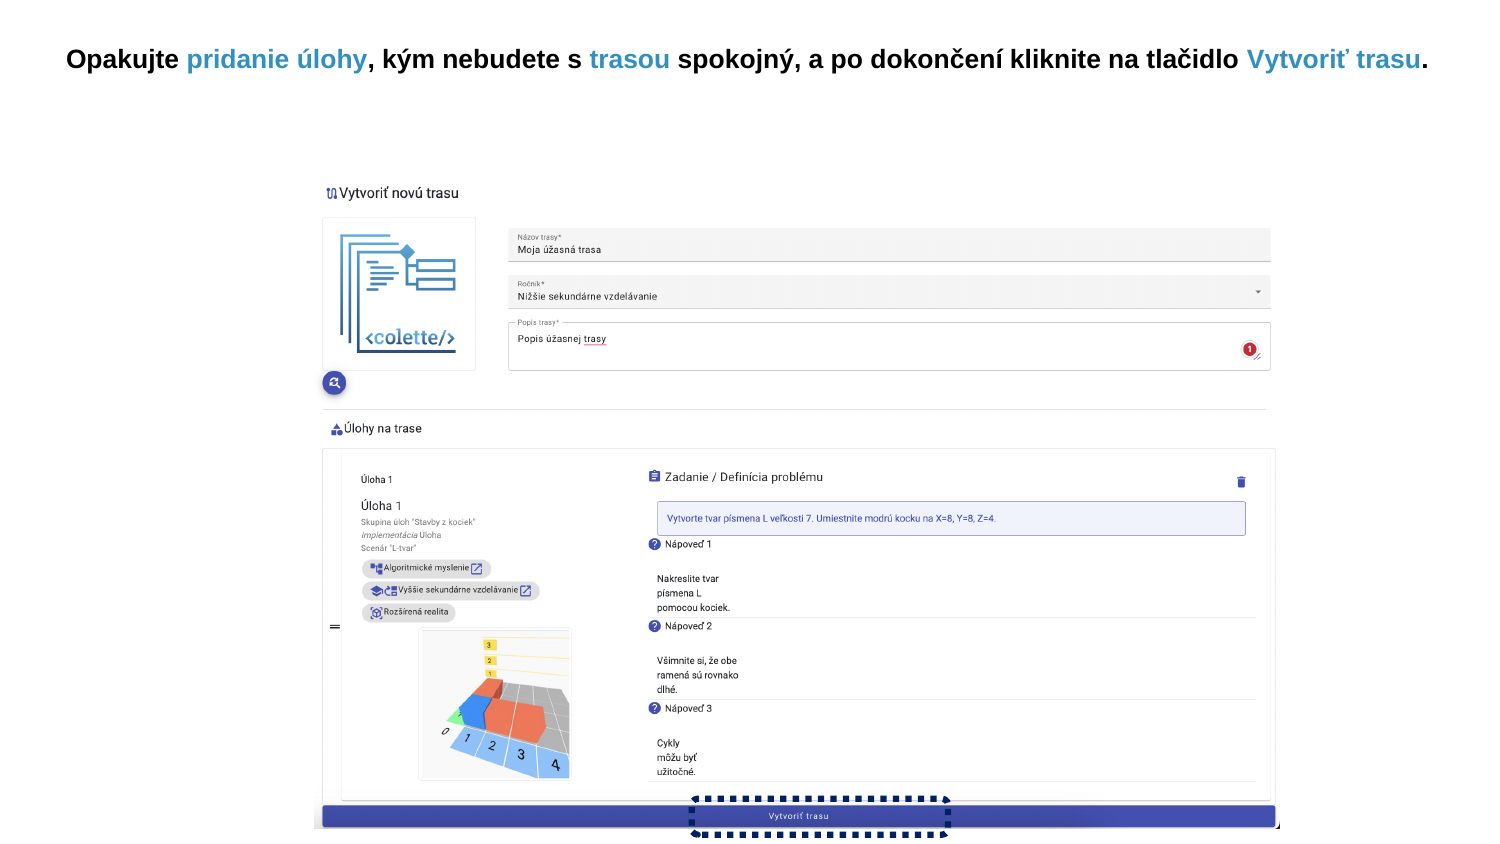

# Opakujte pridanie úlohy, kým nebudete s trasou spokojný, a po dokončení kliknite na tlačidlo Vytvoriť trasu.